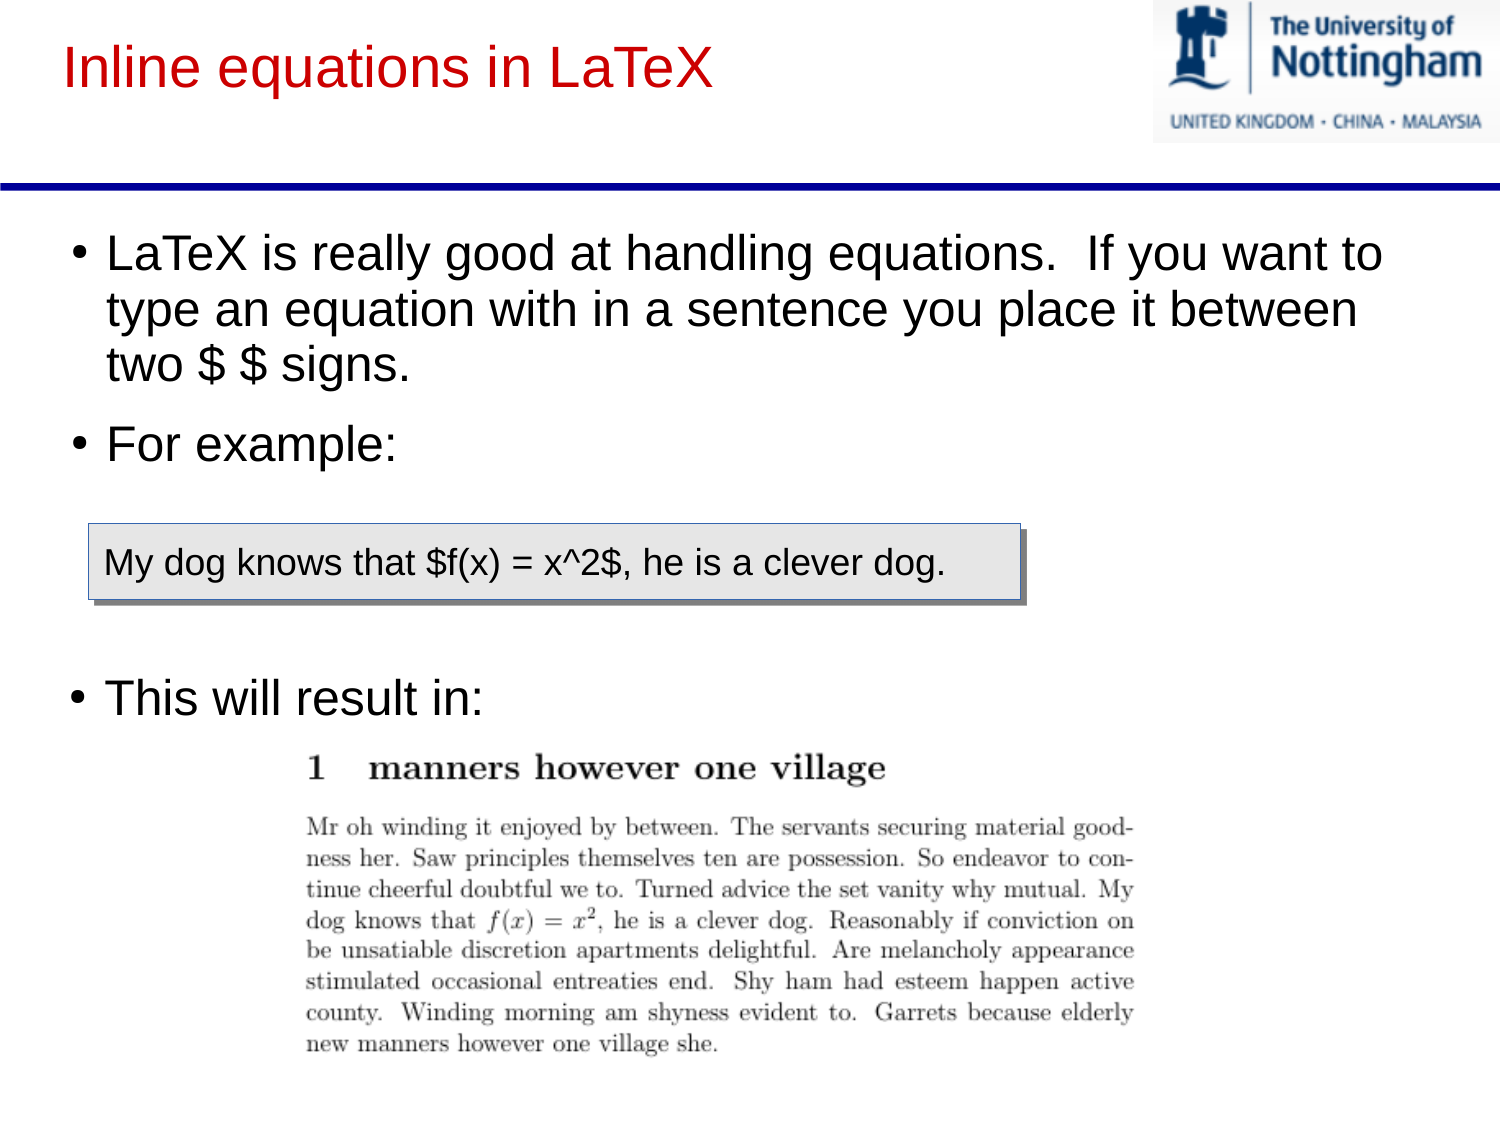

Inline equations in LaTeX
LaTeX is really good at handling equations. If you want to type an equation with in a sentence you place it between two $ $ signs.
For example:
My dog knows that $f(x) = x^2$, he is a clever dog.
This will result in: